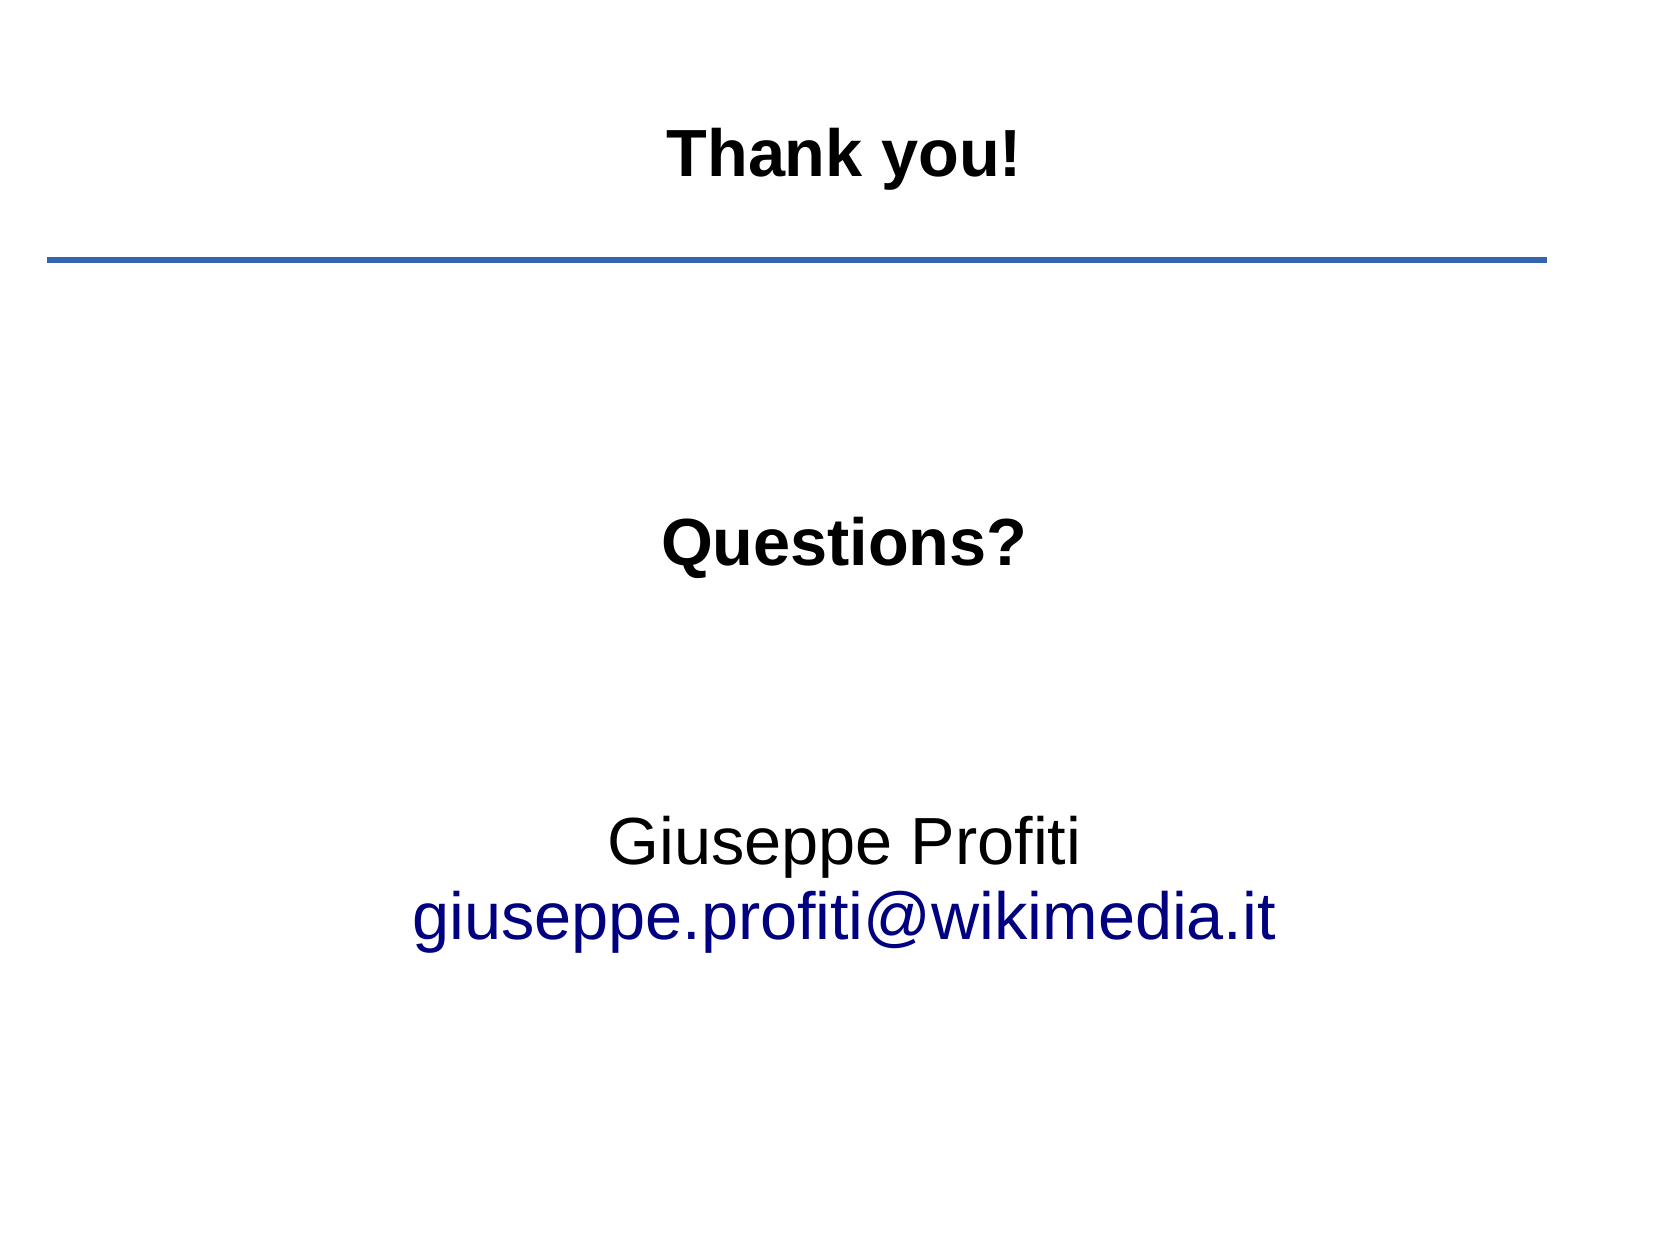

# Thank you!
Questions?
Giuseppe Profiti
giuseppe.profiti@wikimedia.it